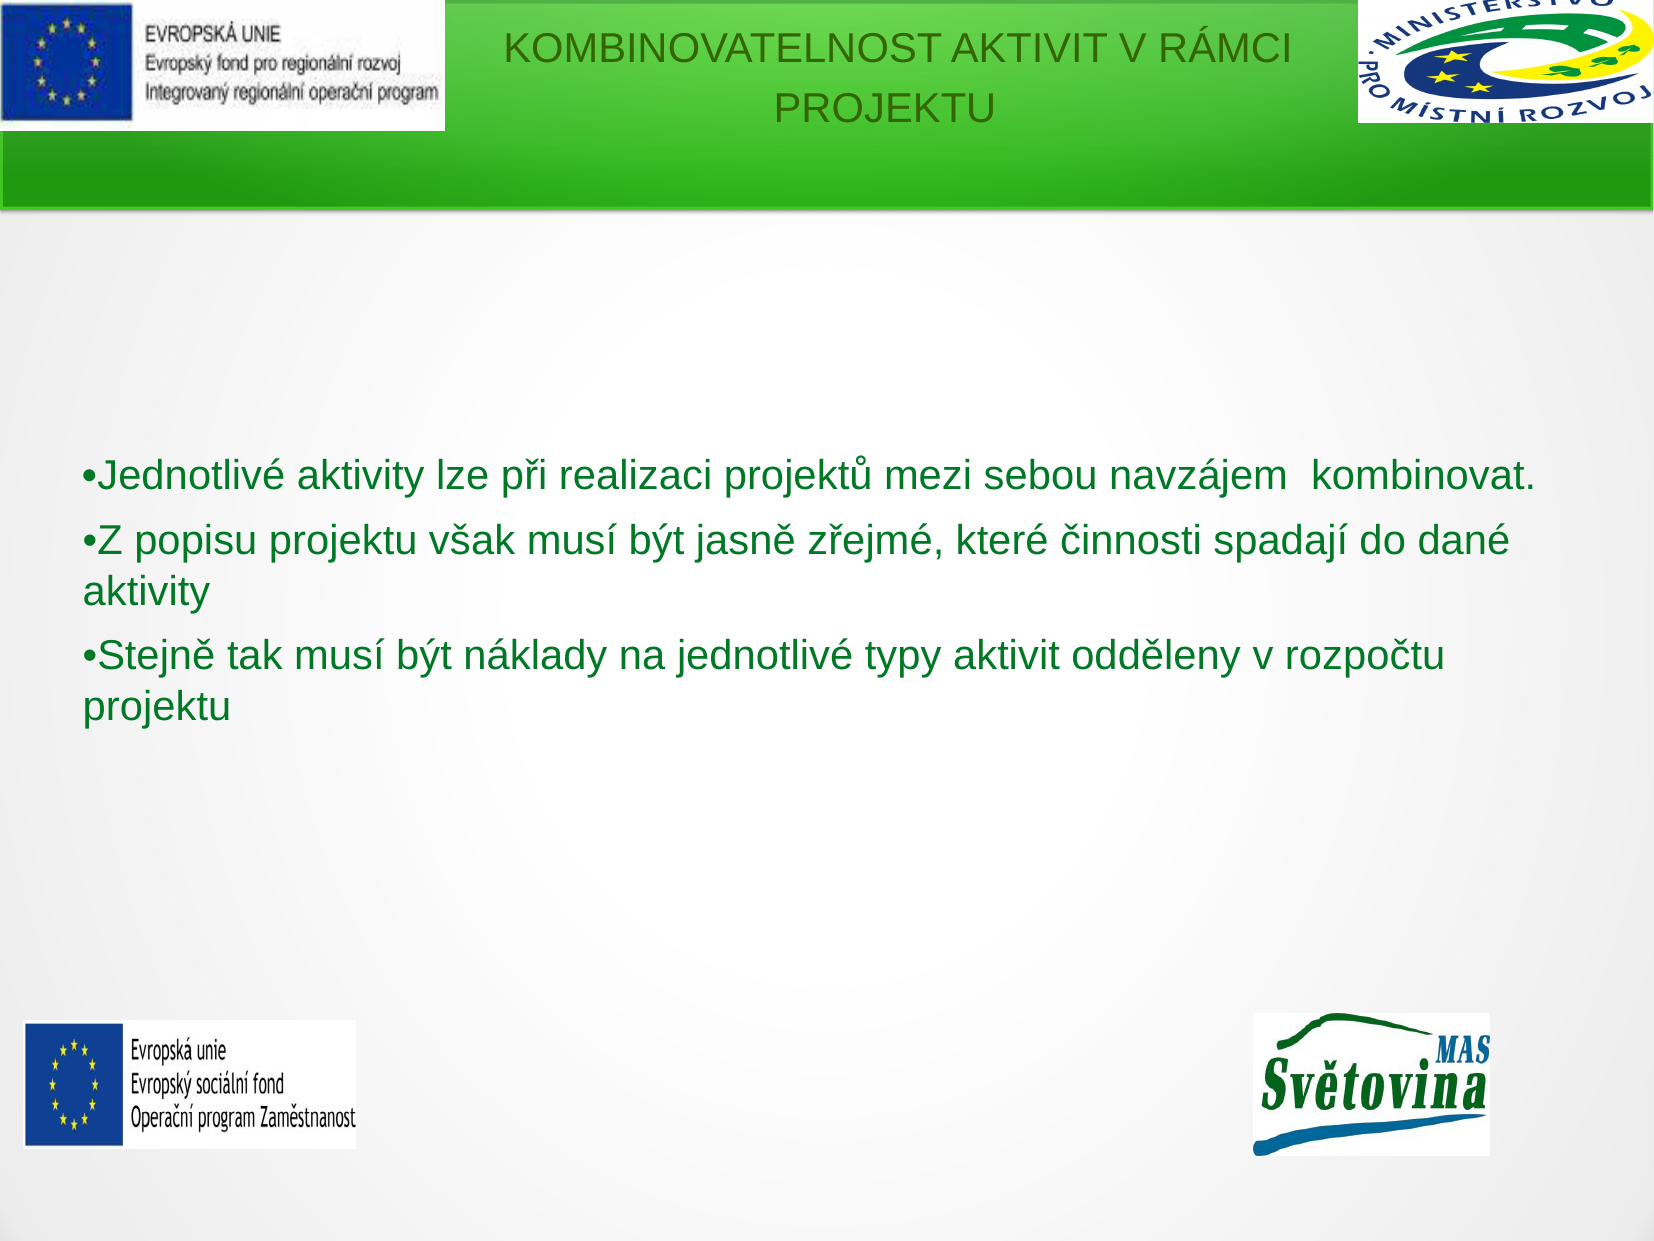

# KOMBINOVATELNOST AKTIVIT V RÁMCI PROJEKTU
•Jednotlivé aktivity lze při realizaci projektů mezi sebou navzájem kombinovat.
•Z popisu projektu však musí být jasně zřejmé, které činnosti spadají do dané aktivity
•Stejně tak musí být náklady na jednotlivé typy aktivit odděleny v rozpočtu projektu